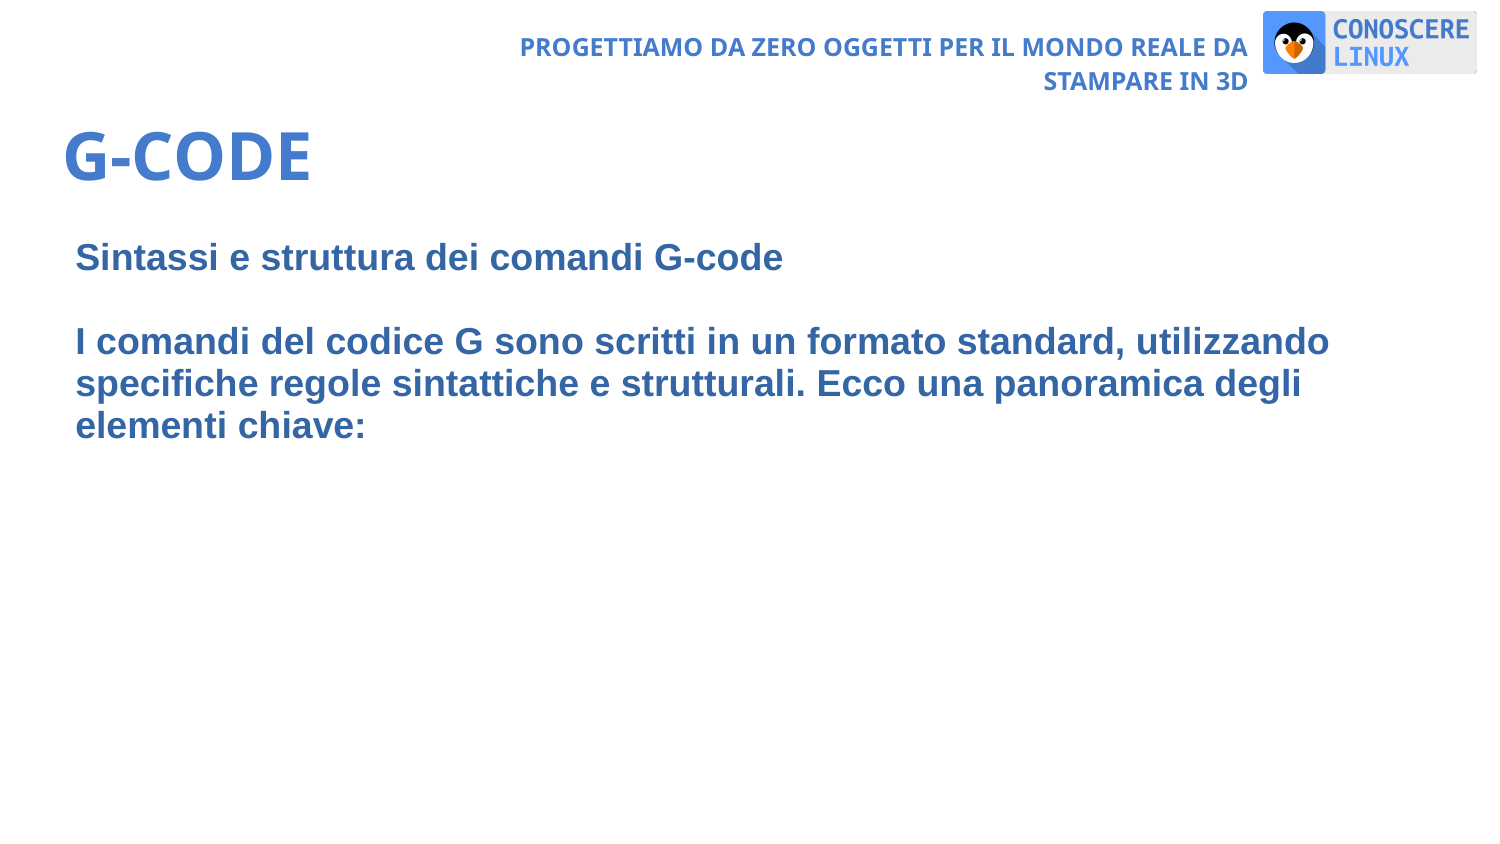

PROGETTIAMO DA ZERO OGGETTI PER IL MONDO REALE DA STAMPARE IN 3D
G-CODE
Sintassi e struttura dei comandi G-code
I comandi del codice G sono scritti in un formato standard, utilizzando specifiche regole sintattiche e strutturali. Ecco una panoramica degli elementi chiave: